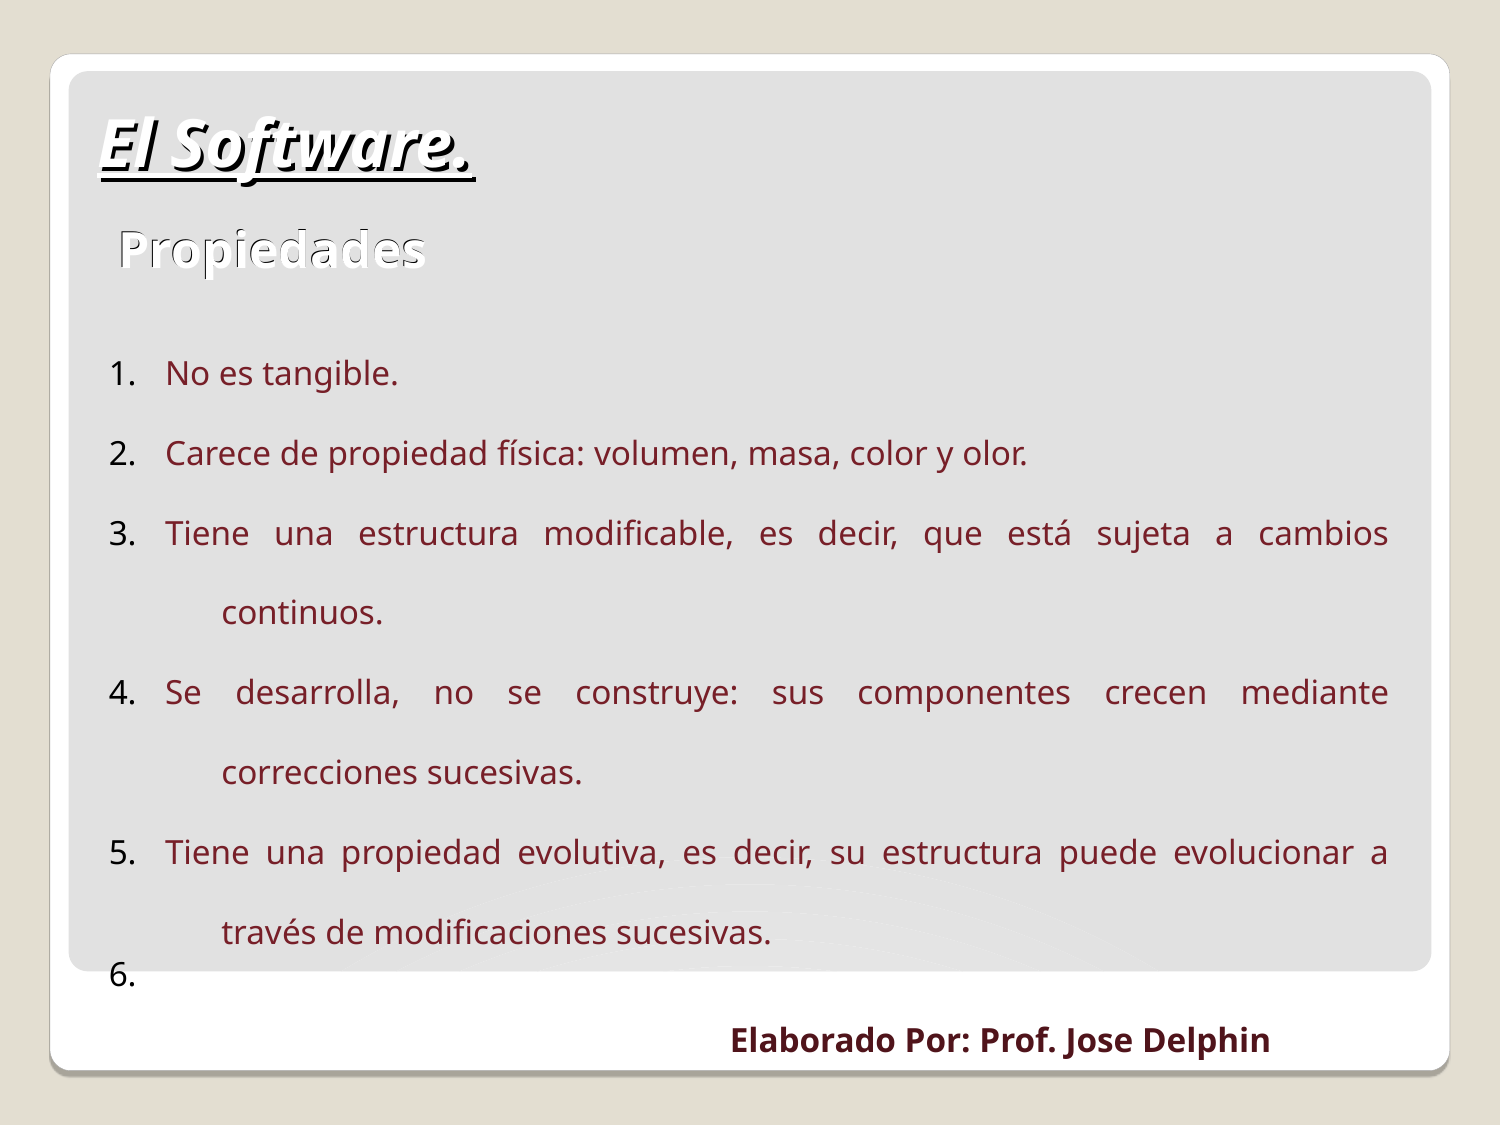

El Software.
Propiedades
No es tangible.
Carece de propiedad física: volumen, masa, color y olor.
Tiene una estructura modificable, es decir, que está sujeta a cambios continuos.
Se desarrolla, no se construye: sus componentes crecen mediante correcciones sucesivas.
Tiene una propiedad evolutiva, es decir, su estructura puede evolucionar a través de modificaciones sucesivas.
Elaborado Por: Prof. Jose Delphin